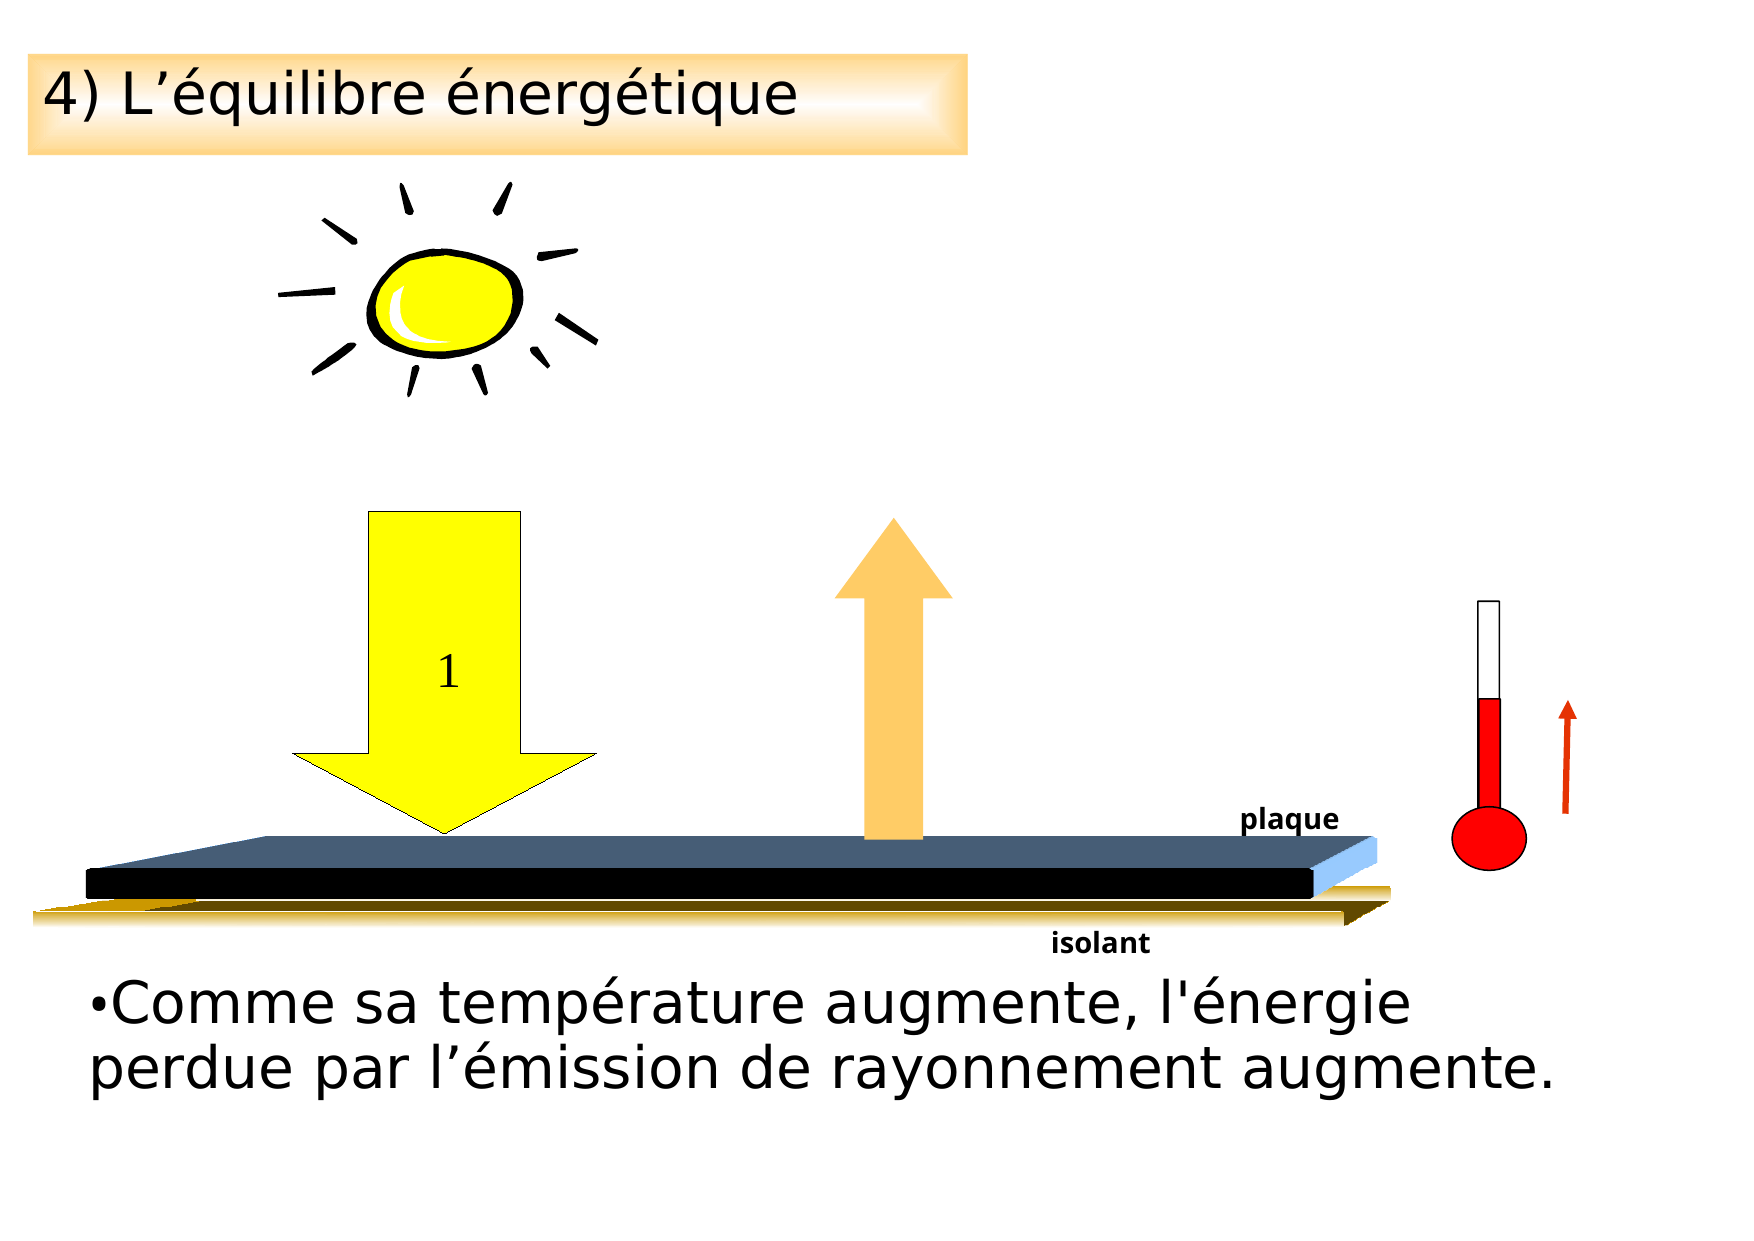

4) L’équilibre énergétique
1
plaque
isolant
Comme sa température augmente, l'énergie perdue par l’émission de rayonnement augmente.